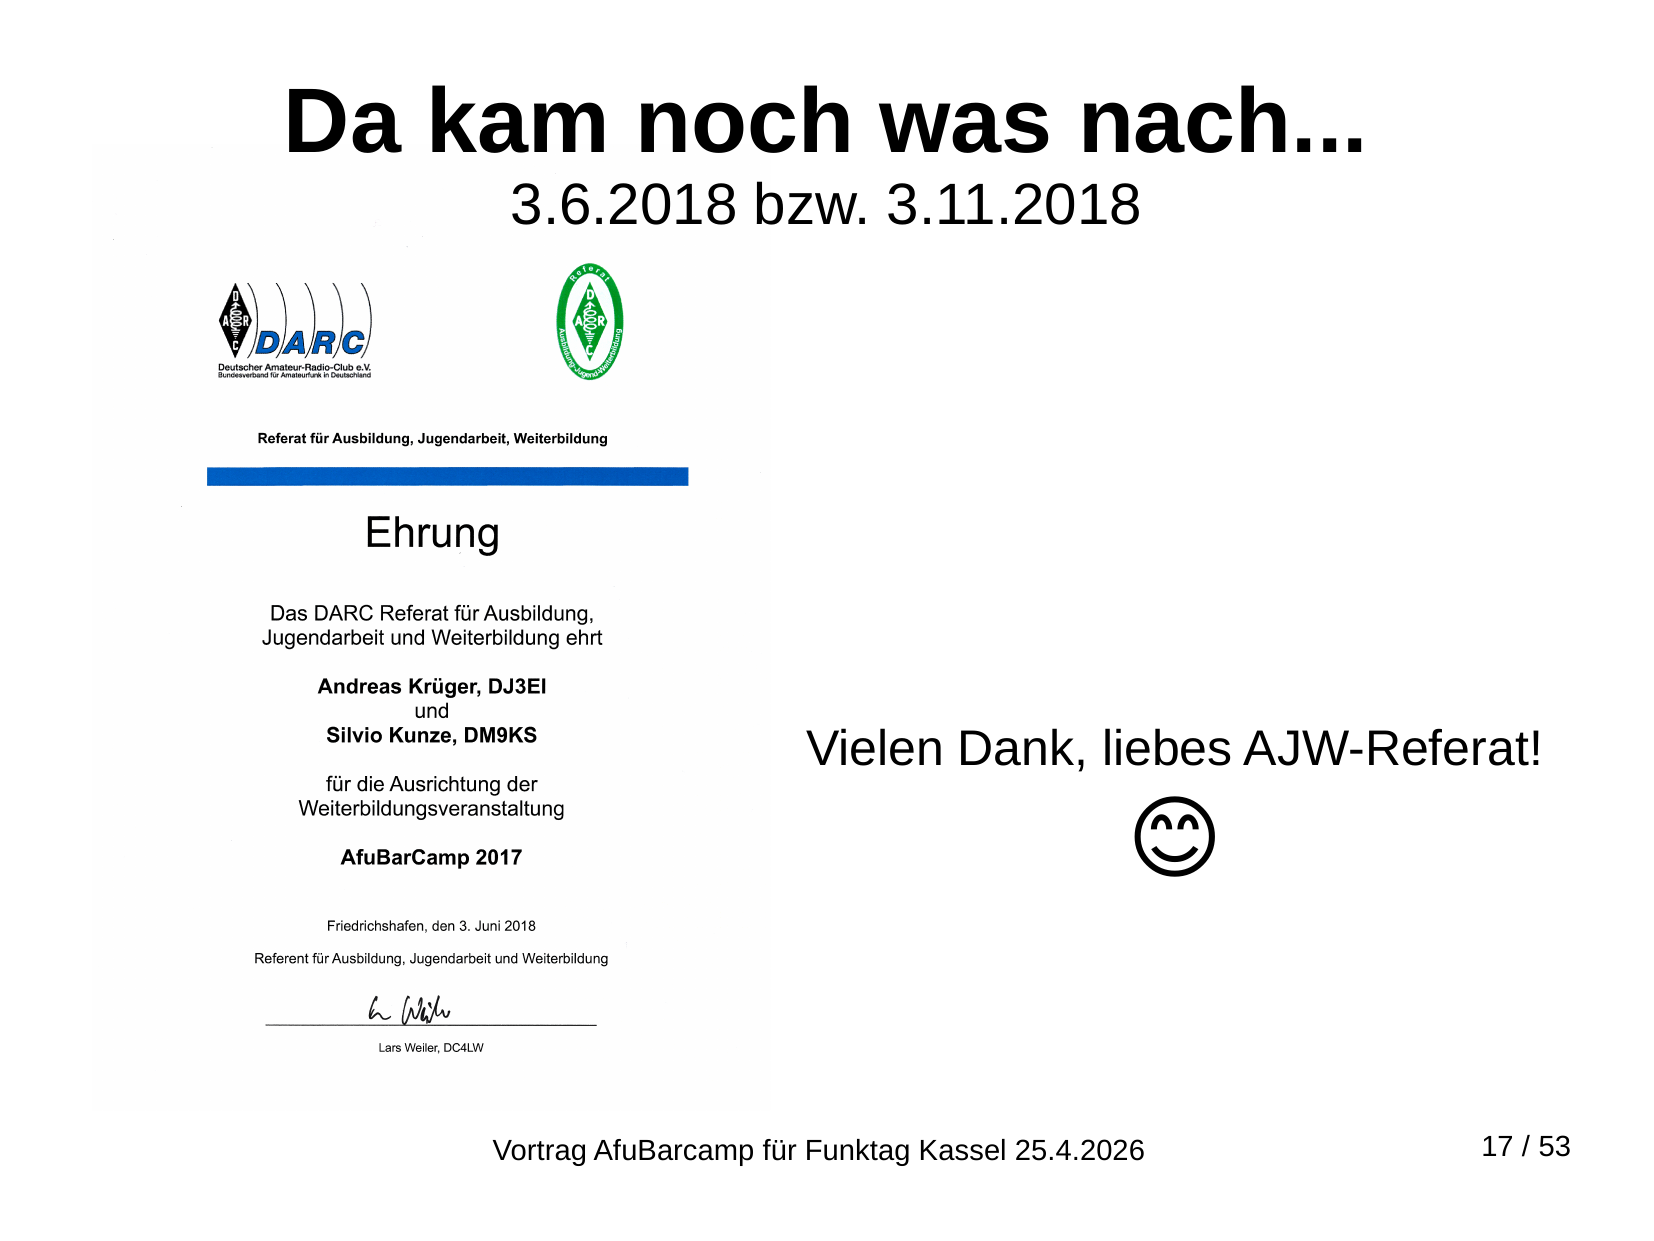

# Da kam noch was nach... 3.6.2018 bzw. 3.11.2018
Vielen Dank, liebes AJW-Referat!
😊